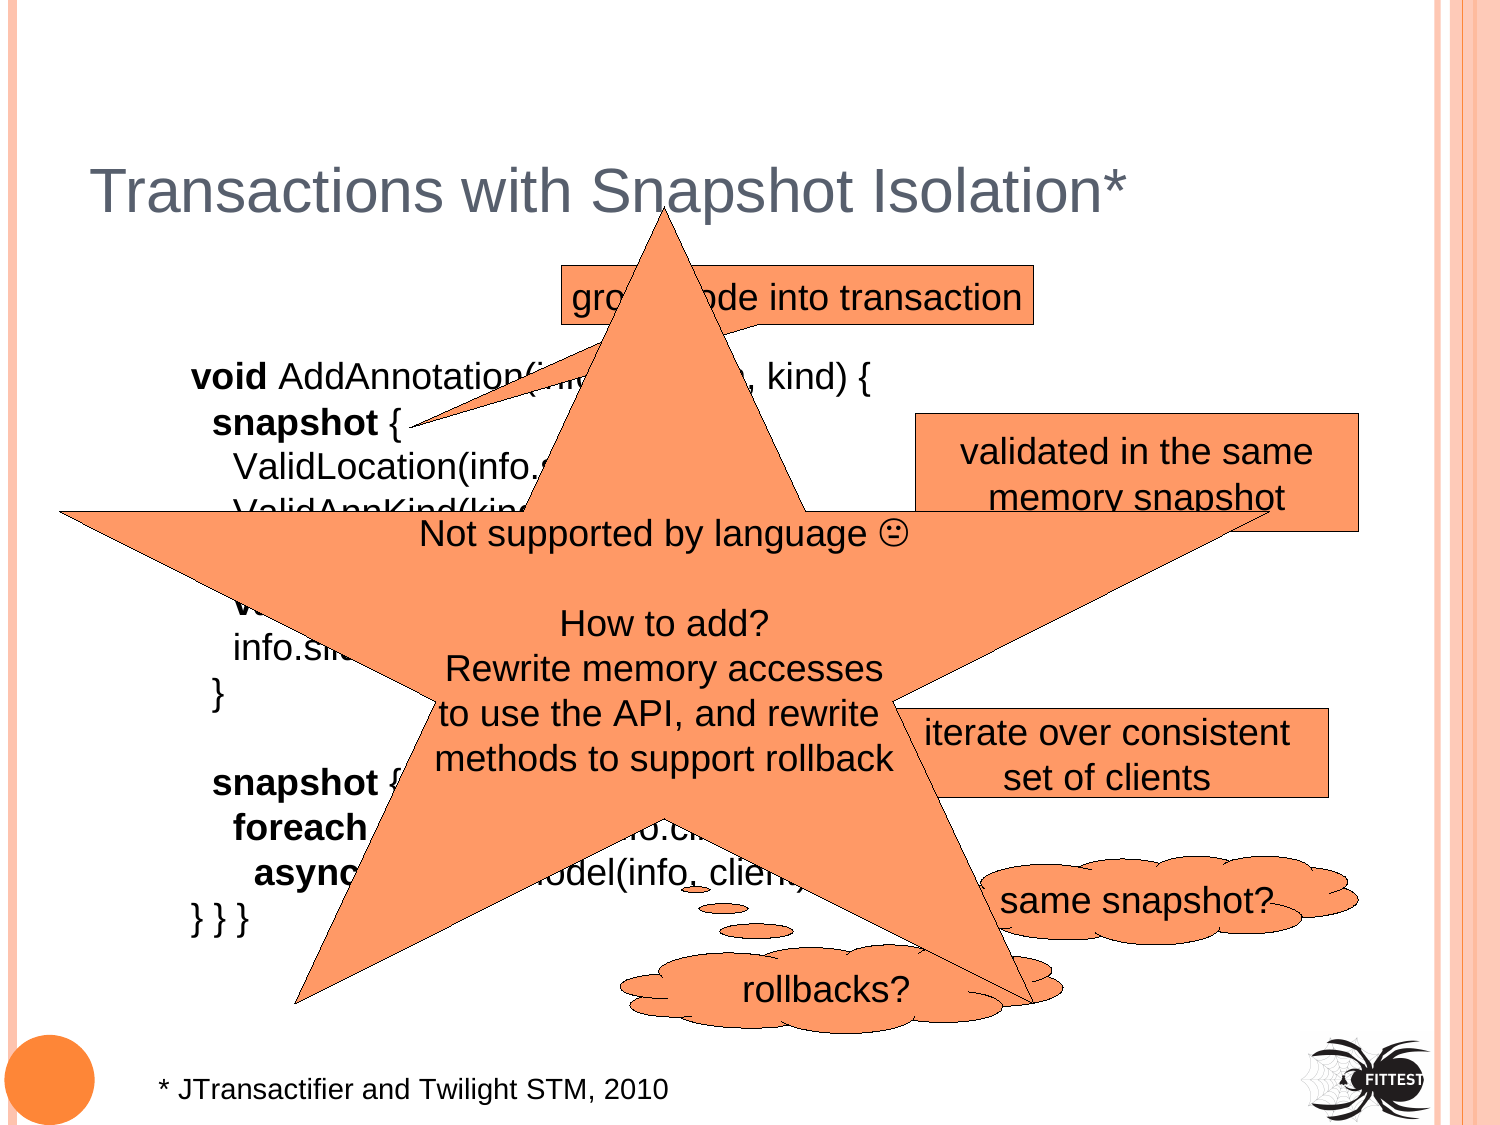

# Transactions with Snapshot Isolation*
Not supported by language K
How to add?
Rewrite memory accesses
to use the API, and rewrite
methods to support rollback
group code into transaction
void AddAnnotation(info, location, kind) {
 snapshot {
 ValidLocation(info.slide,location);
 ValidAnnKind(kind);
 var ann = new Annotation(location,kind);
 info.slide.annotations.add(ann);
 }
 snapshot {
 foreach (var client in info.clients) {
 async { UpdateModel(info, client); };
} } }
validated in the same
memory snapshot
iterate over consistent
set of clients
same snapshot?
rollbacks?
* JTransactifier and Twilight STM, 2010